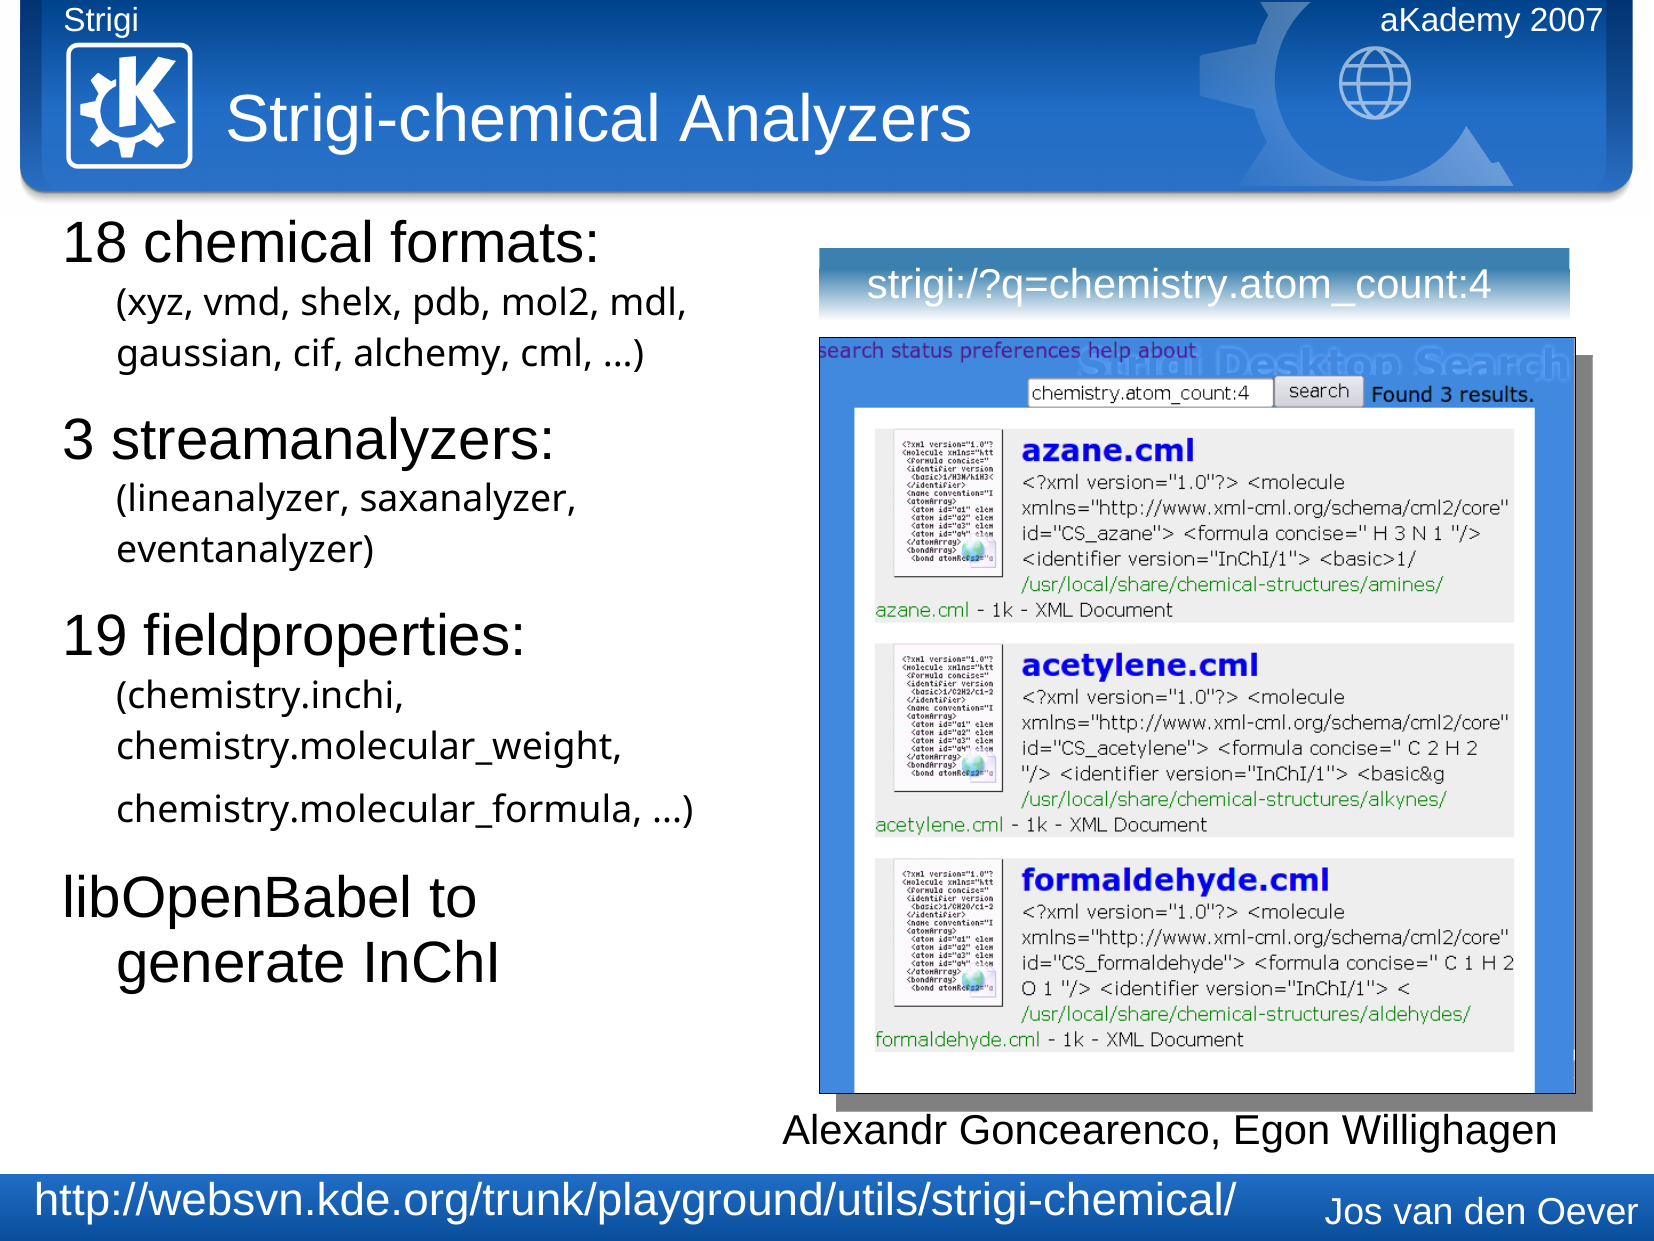

Strigi-chemical Analyzers
18 chemical formats:
(xyz, vmd, shelx, pdb, mol2, mdl, gaussian, cif, alchemy, cml, ...)
3 streamanalyzers:
(lineanalyzer, saxanalyzer, eventanalyzer)
19 fieldproperties:
(chemistry.inchi, chemistry.molecular_weight, chemistry.molecular_formula, ...)
libOpenBabel to
generate InChI
 strigi:/?q=chemistry.atom_count:4
Alexandr Goncearenco, Egon Willighagen
# http://websvn.kde.org/trunk/playground/utils/strigi-chemical/